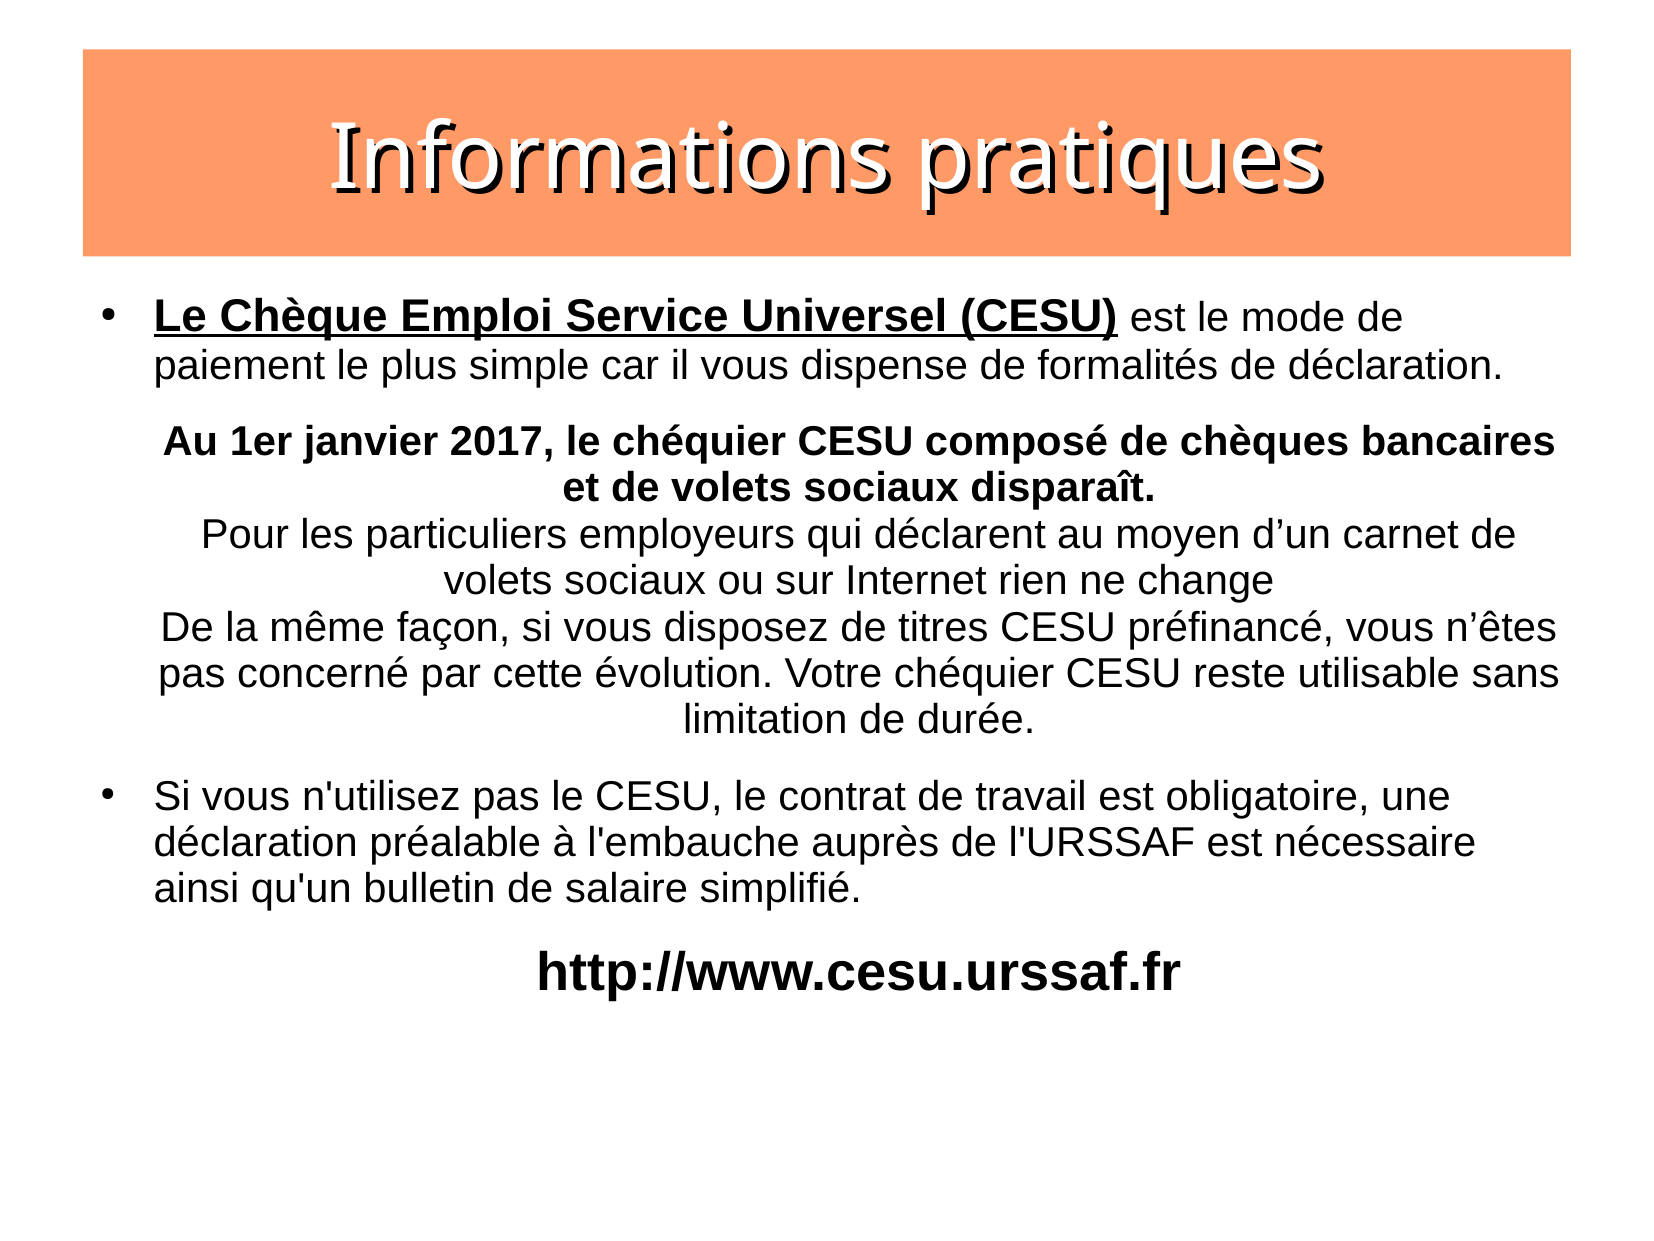

#
Informations pratiques
Le Chèque Emploi Service Universel (CESU) est le mode de paiement le plus simple car il vous dispense de formalités de déclaration.
Au 1er janvier 2017, le chéquier CESU composé de chèques bancaires et de volets sociaux disparaît.
Pour les particuliers employeurs qui déclarent au moyen d’un carnet de volets sociaux ou sur Internet rien ne change
De la même façon, si vous disposez de titres CESU préfinancé, vous n’êtes pas concerné par cette évolution. Votre chéquier CESU reste utilisable sans limitation de durée.
Si vous n'utilisez pas le CESU, le contrat de travail est obligatoire, une déclaration préalable à l'embauche auprès de l'URSSAF est nécessaire ainsi qu'un bulletin de salaire simplifié.
http://www.cesu.urssaf.fr